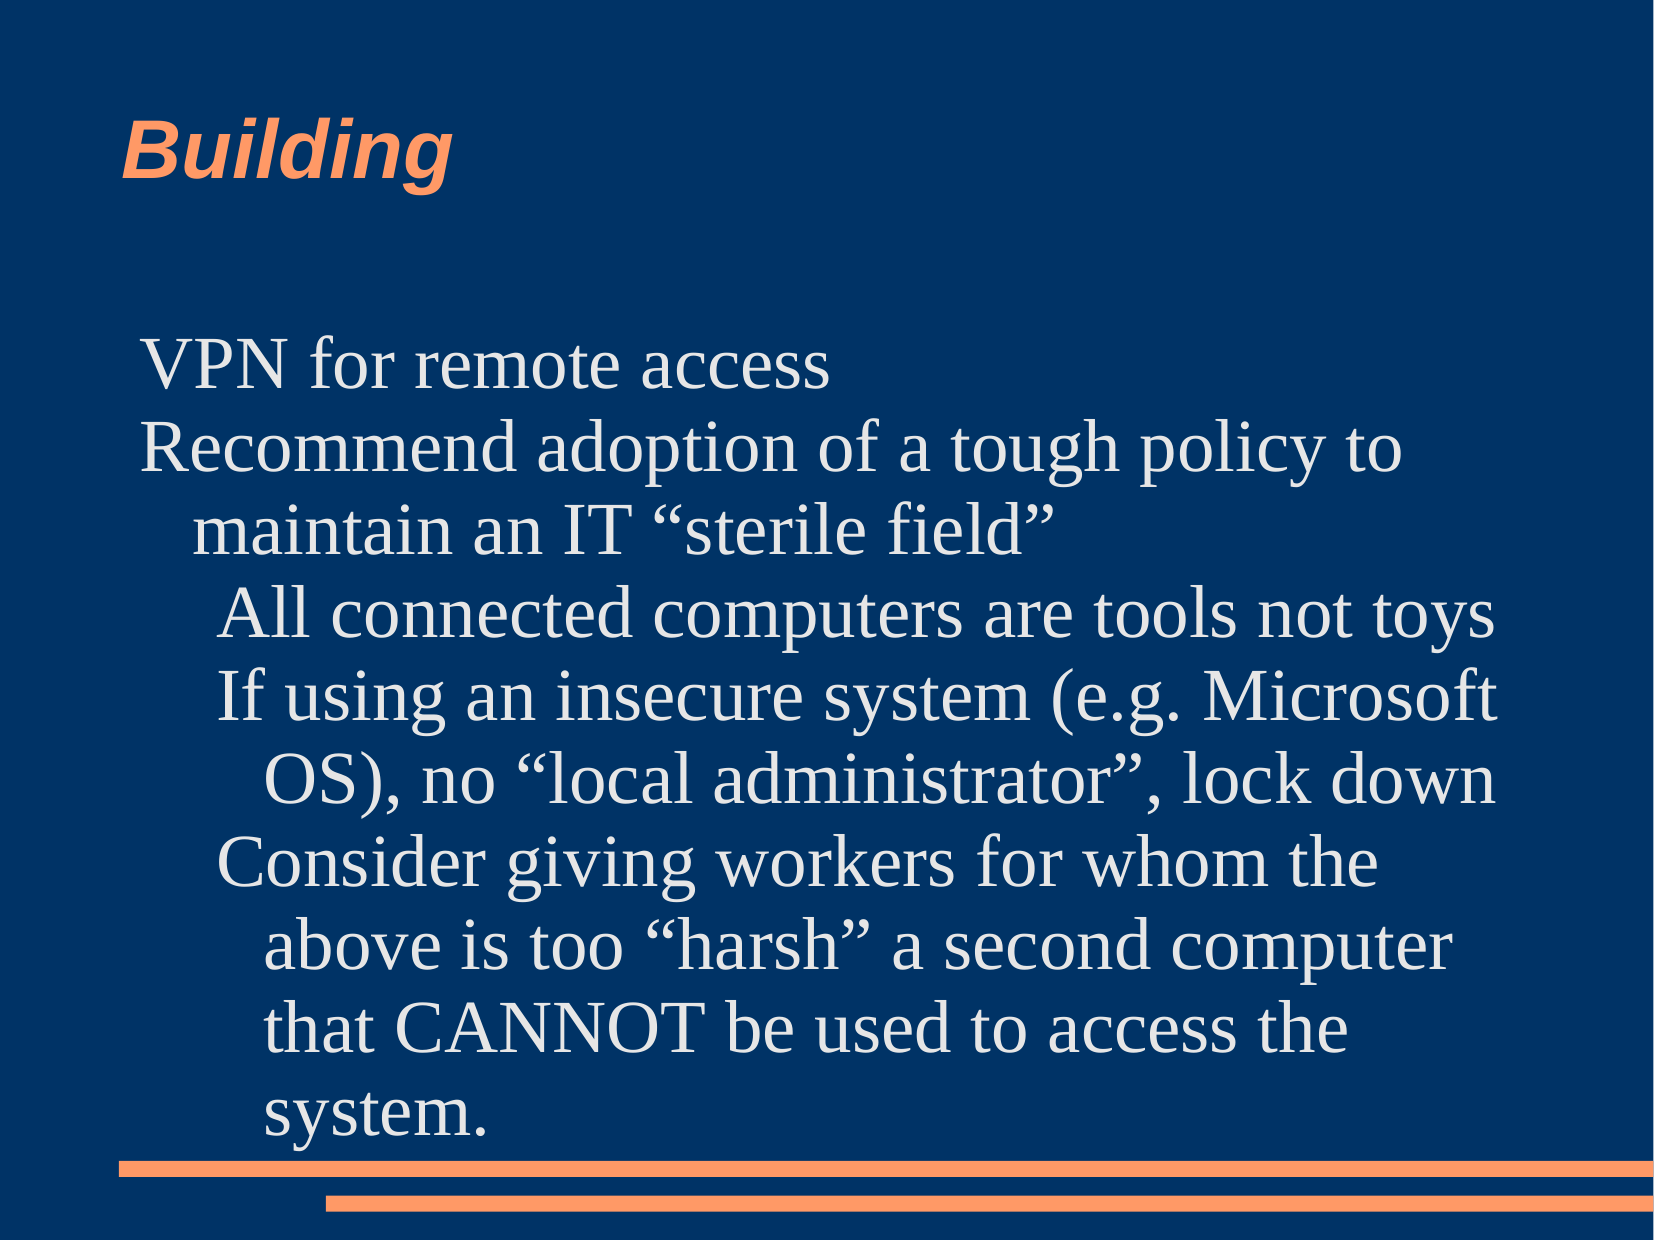

# Building
VPN for remote access
Recommend adoption of a tough policy to maintain an IT “sterile field”
All connected computers are tools not toys
If using an insecure system (e.g. Microsoft OS), no “local administrator”, lock down
Consider giving workers for whom the above is too “harsh” a second computer that CANNOT be used to access the system.